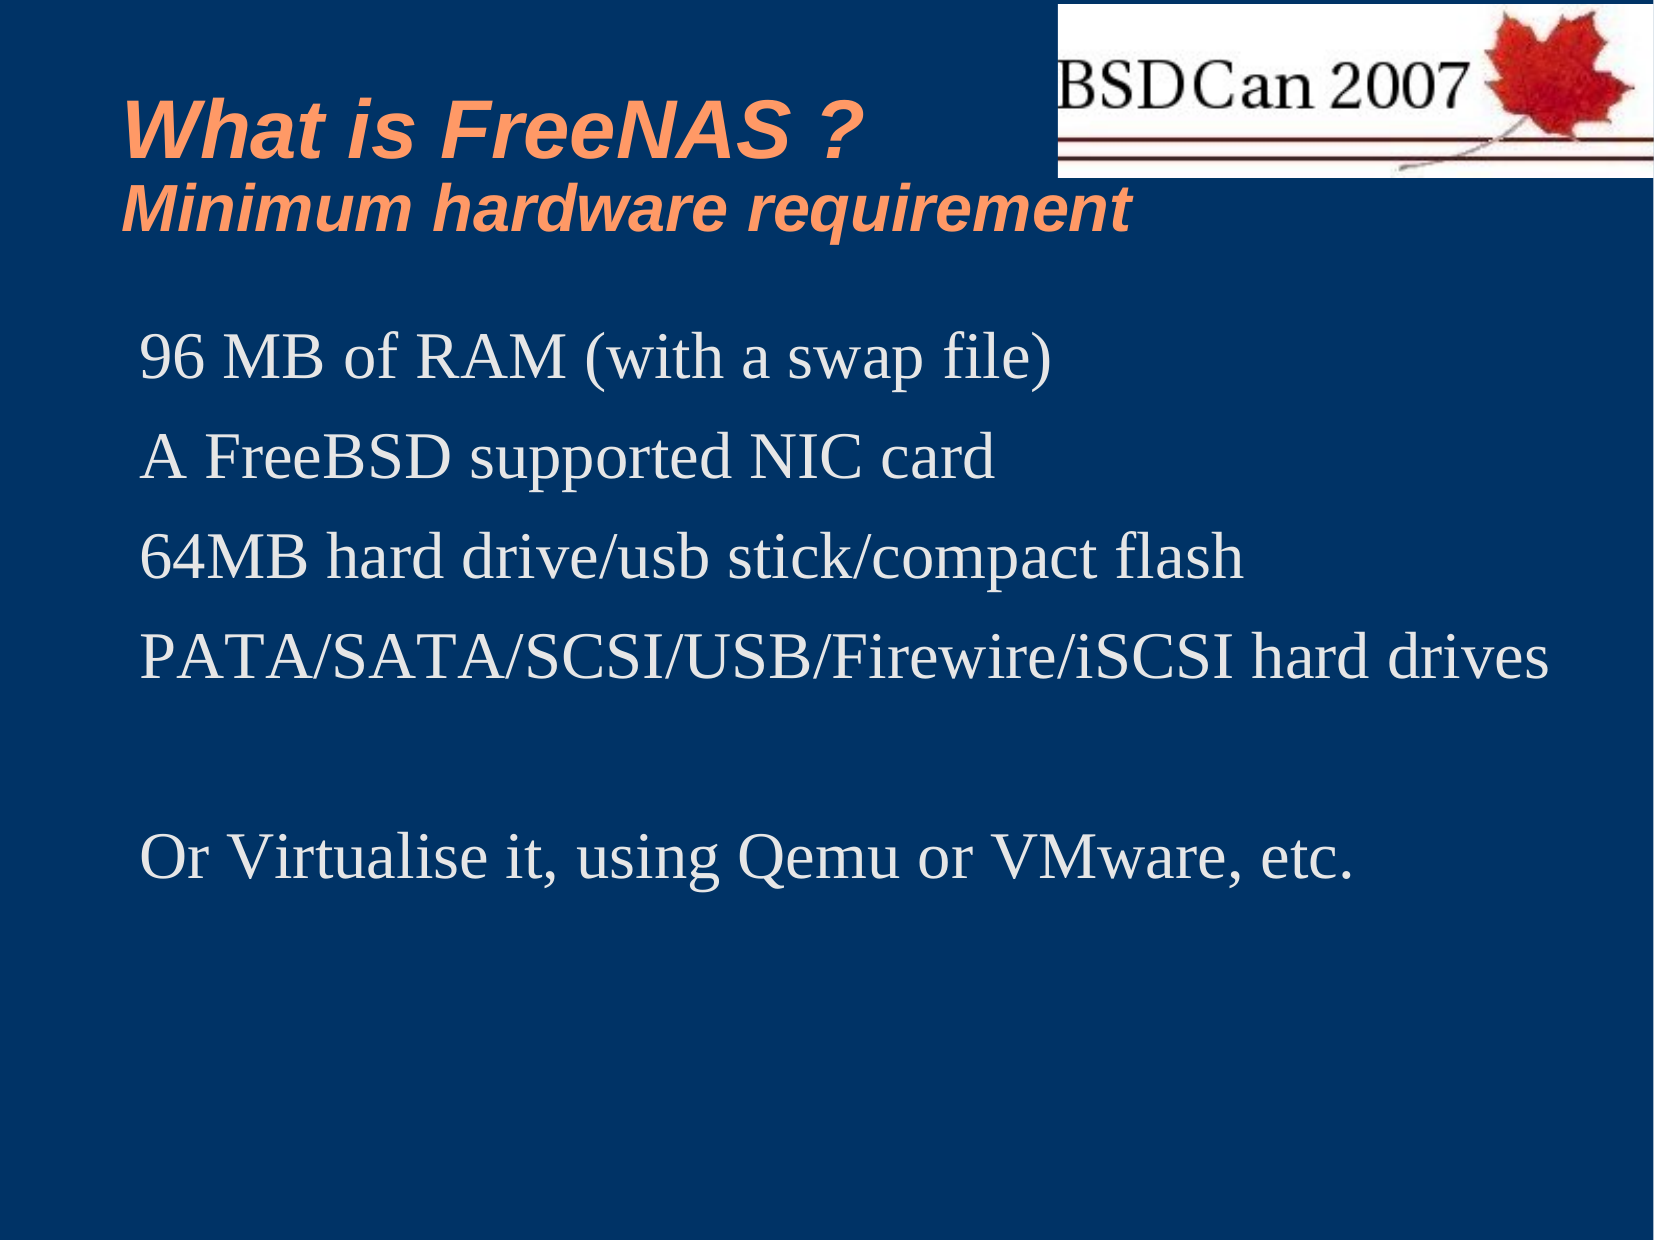

# What is FreeNAS ? Minimum hardware requirement
96 MB of RAM (with a swap file)
A FreeBSD supported NIC card
64MB hard drive/usb stick/compact flash
PATA/SATA/SCSI/USB/Firewire/iSCSI hard drives
Or Virtualise it, using Qemu or VMware, etc.